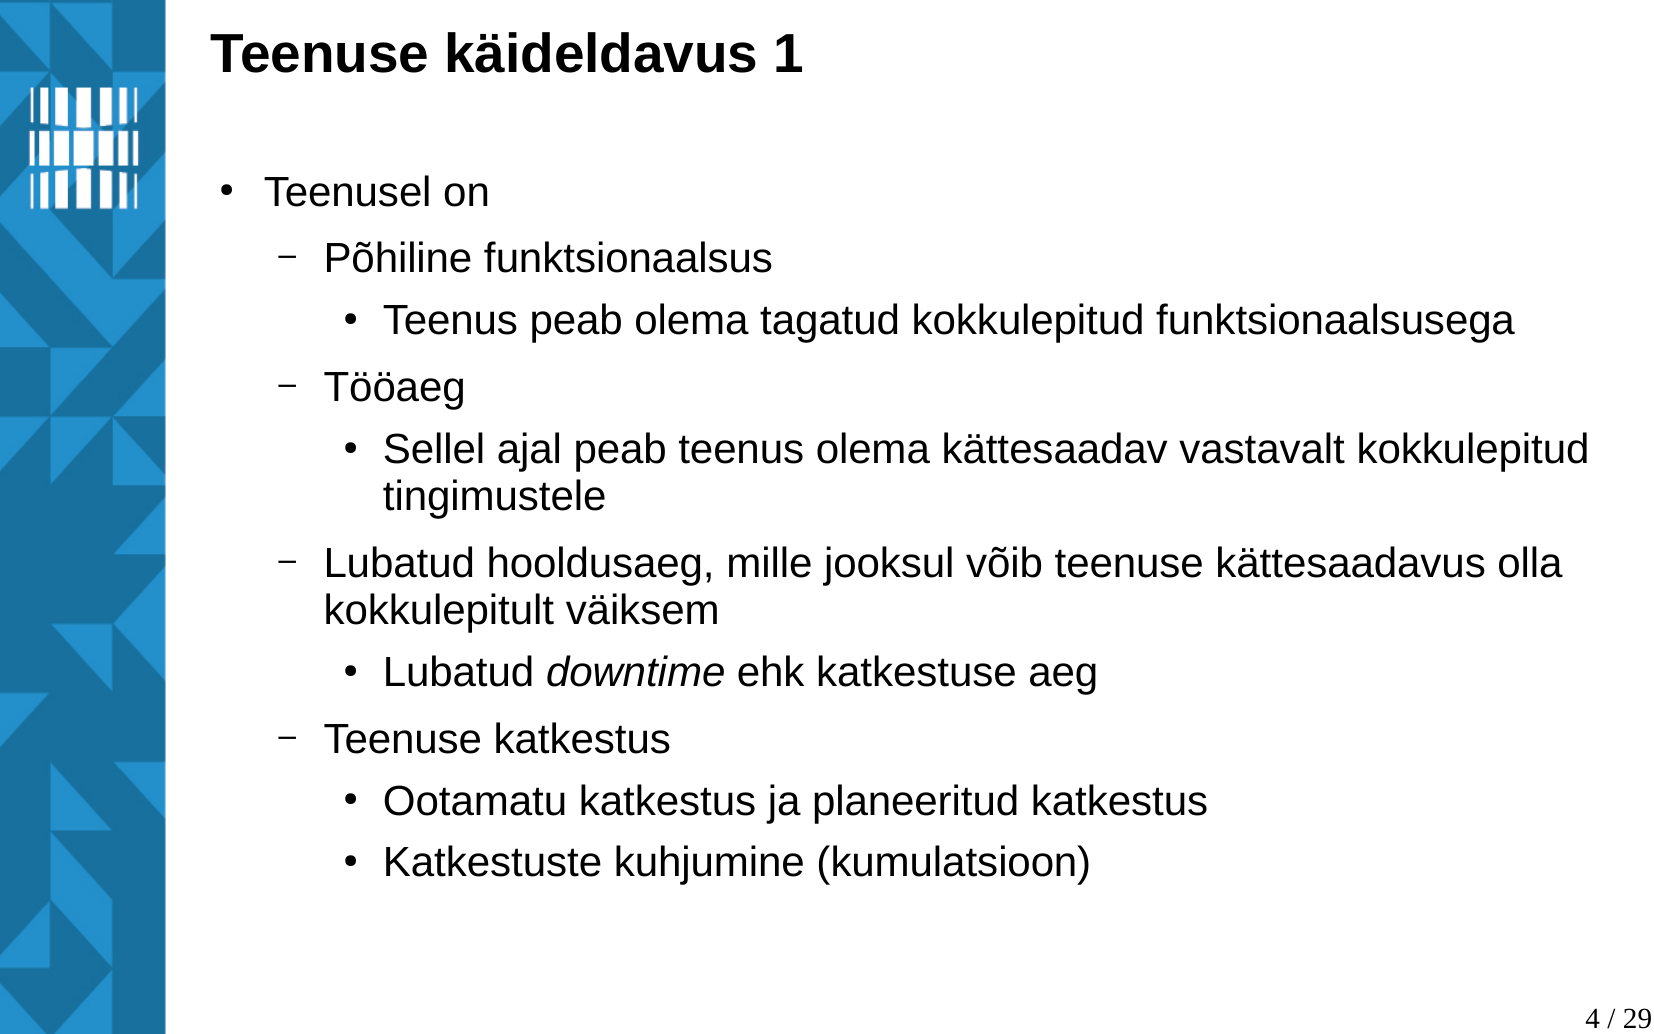

# Teenuse käideldavus 1
Teenusel on
Põhiline funktsionaalsus
Teenus peab olema tagatud kokkulepitud funktsionaalsusega
Tööaeg
Sellel ajal peab teenus olema kättesaadav vastavalt kokkulepitud tingimustele
Lubatud hooldusaeg, mille jooksul võib teenuse kättesaadavus olla kokkulepitult väiksem
Lubatud downtime ehk katkestuse aeg
Teenuse katkestus
Ootamatu katkestus ja planeeritud katkestus
Katkestuste kuhjumine (kumulatsioon)
4